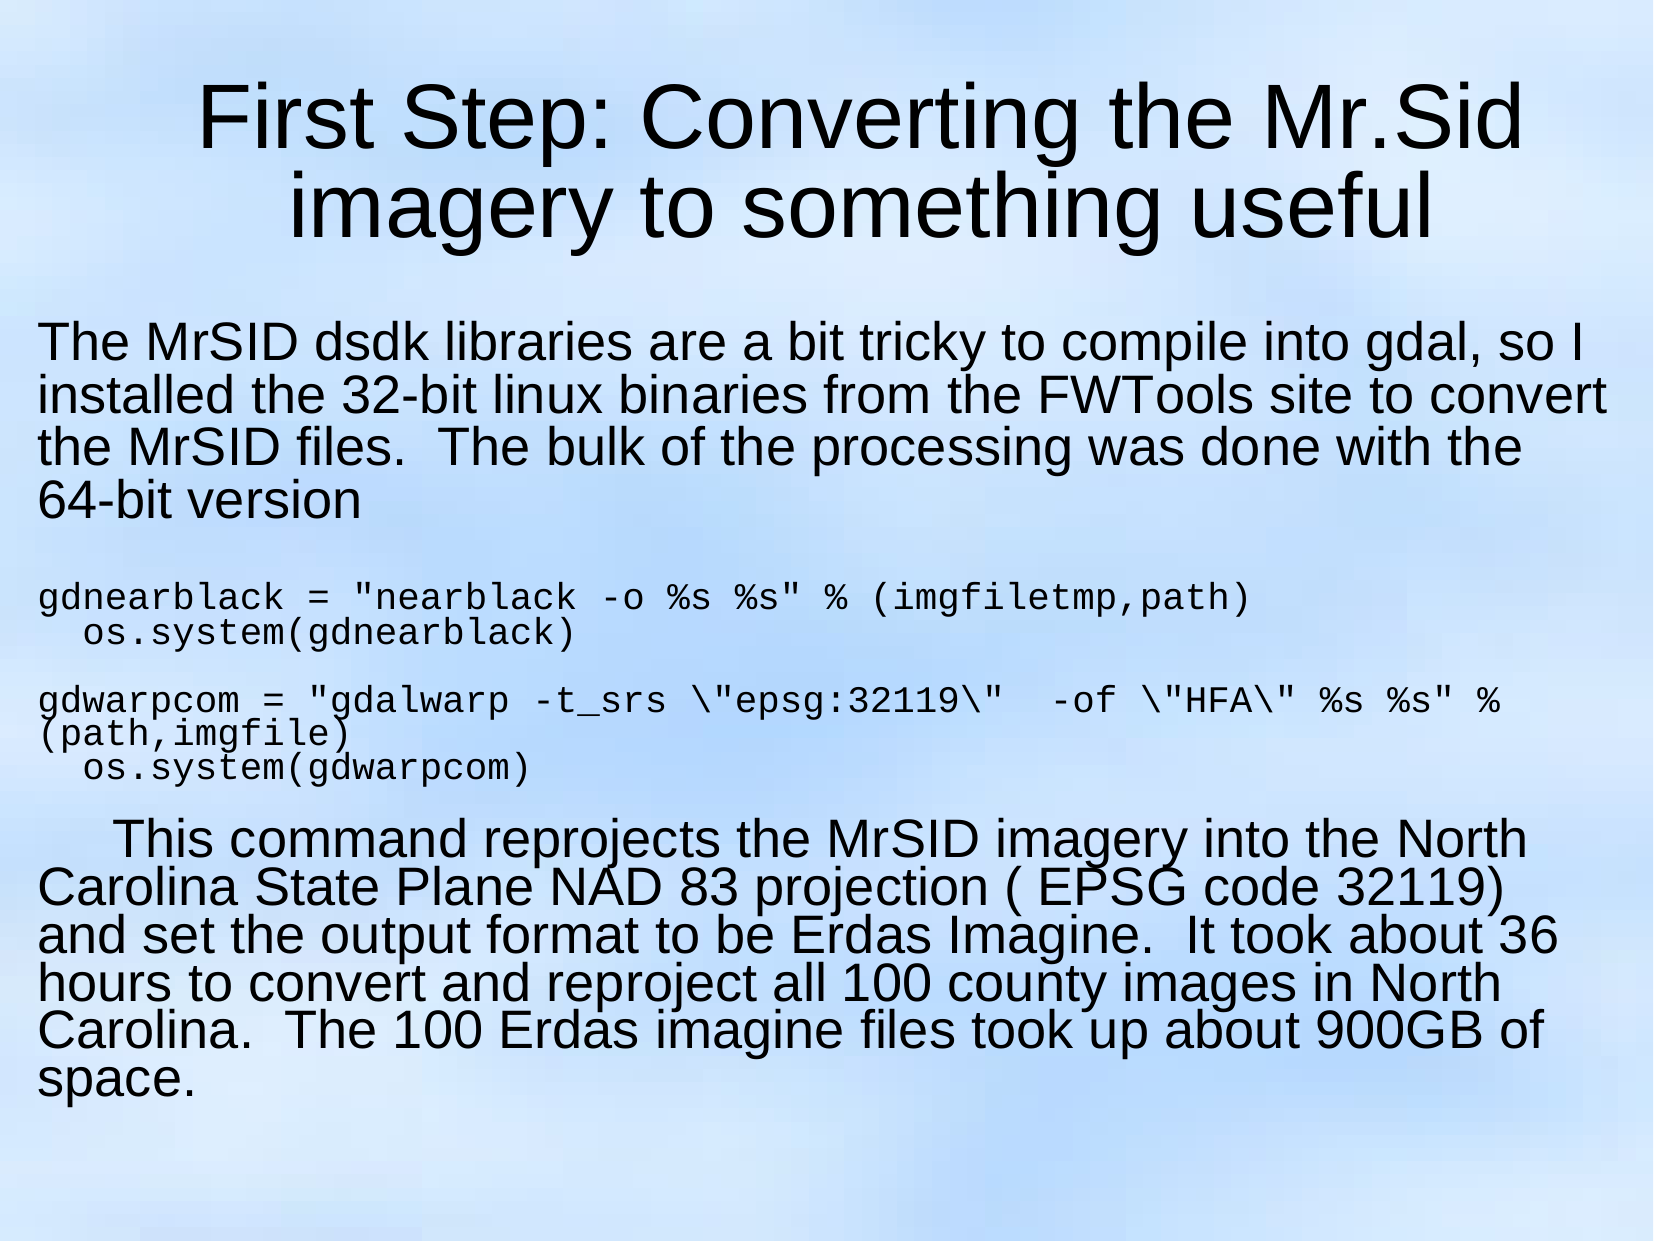

# First Step: Converting the Mr.Sid imagery to something useful
The MrSID dsdk libraries are a bit tricky to compile into gdal, so I installed the 32-bit linux binaries from the FWTools site to convert the MrSID files. The bulk of the processing was done with the 64-bit version
gdnearblack = "nearblack -o %s %s" % (imgfiletmp,path)‏
 os.system(gdnearblack)‏
gdwarpcom = "gdalwarp -t_srs \"epsg:32119\" -of \"HFA\" %s %s" % (path,imgfile)‏
 os.system(gdwarpcom)‏
	This command reprojects the MrSID imagery into the North Carolina State Plane NAD 83 projection ( EPSG code 32119) and set the output format to be Erdas Imagine. It took about 36 hours to convert and reproject all 100 county images in North Carolina. The 100 Erdas imagine files took up about 900GB of space.